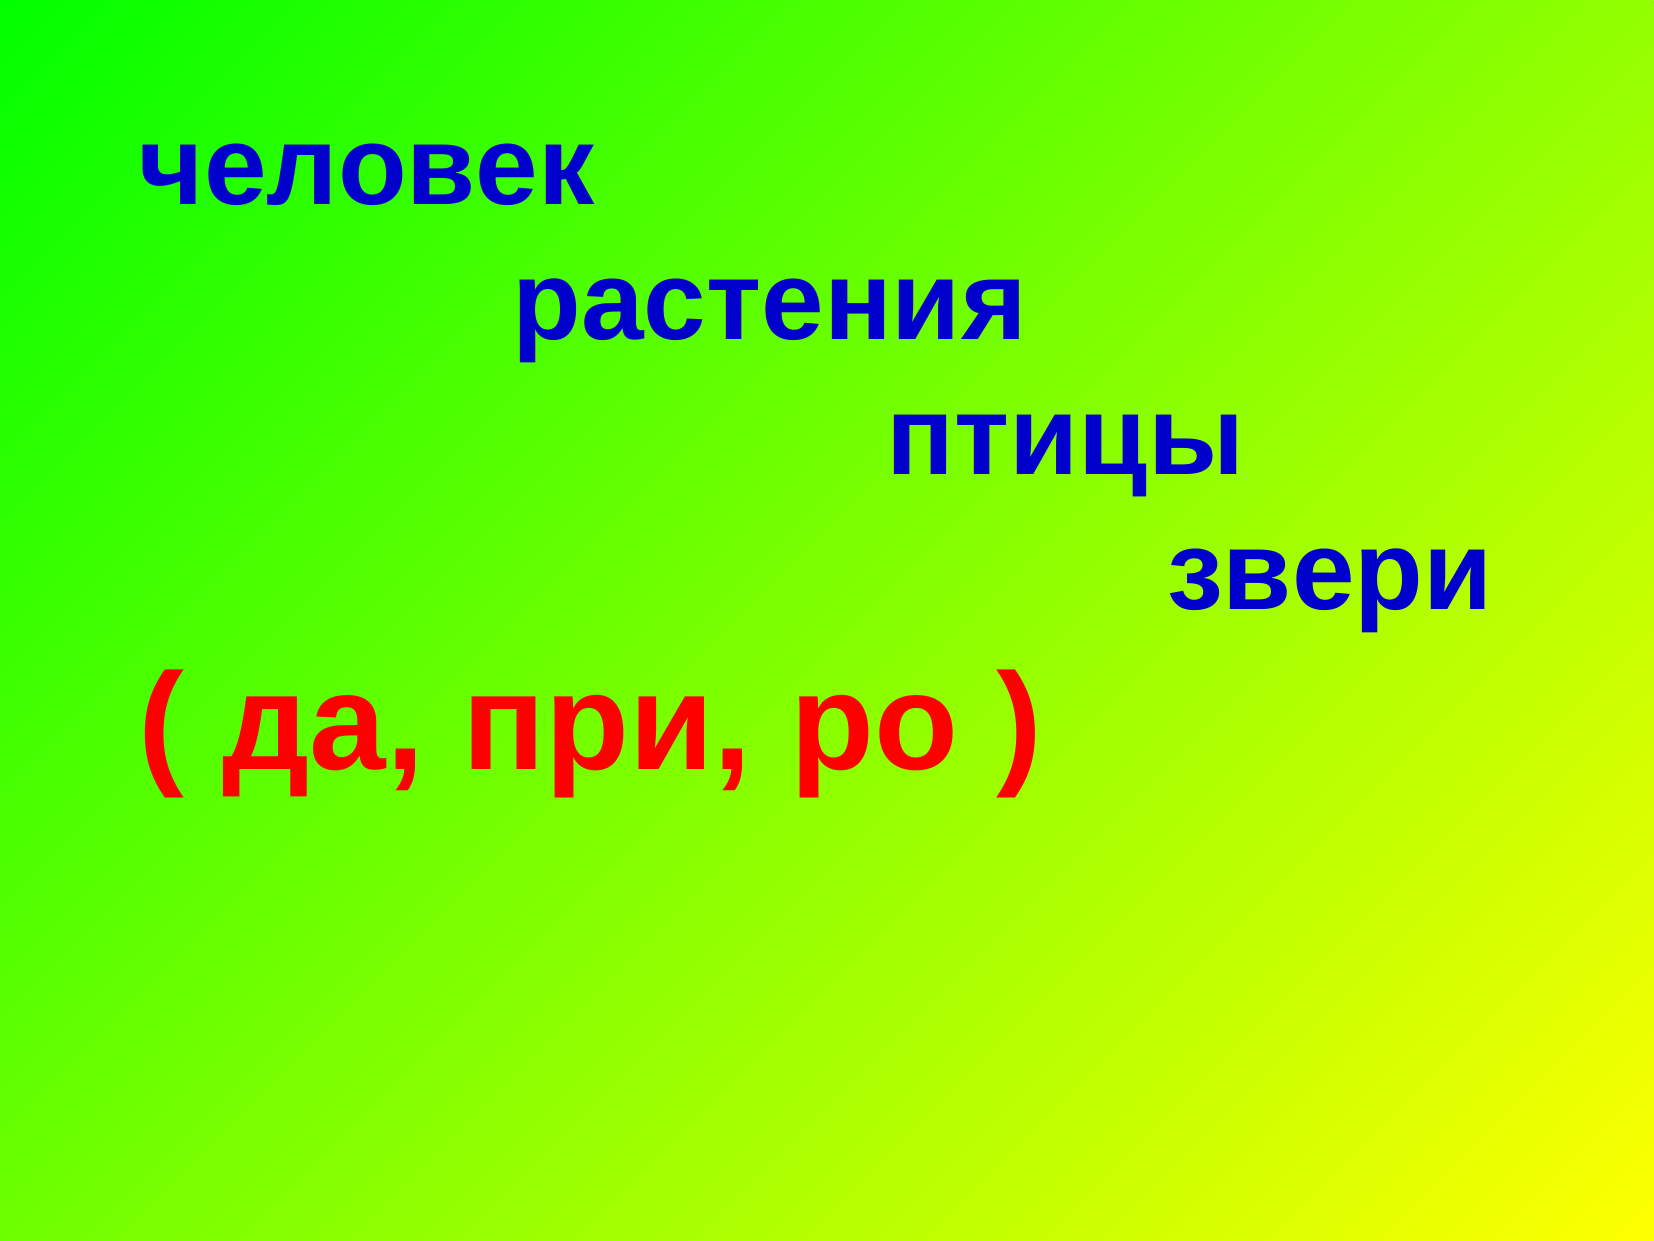

# человек растения птицы звери ( да, при, ро )